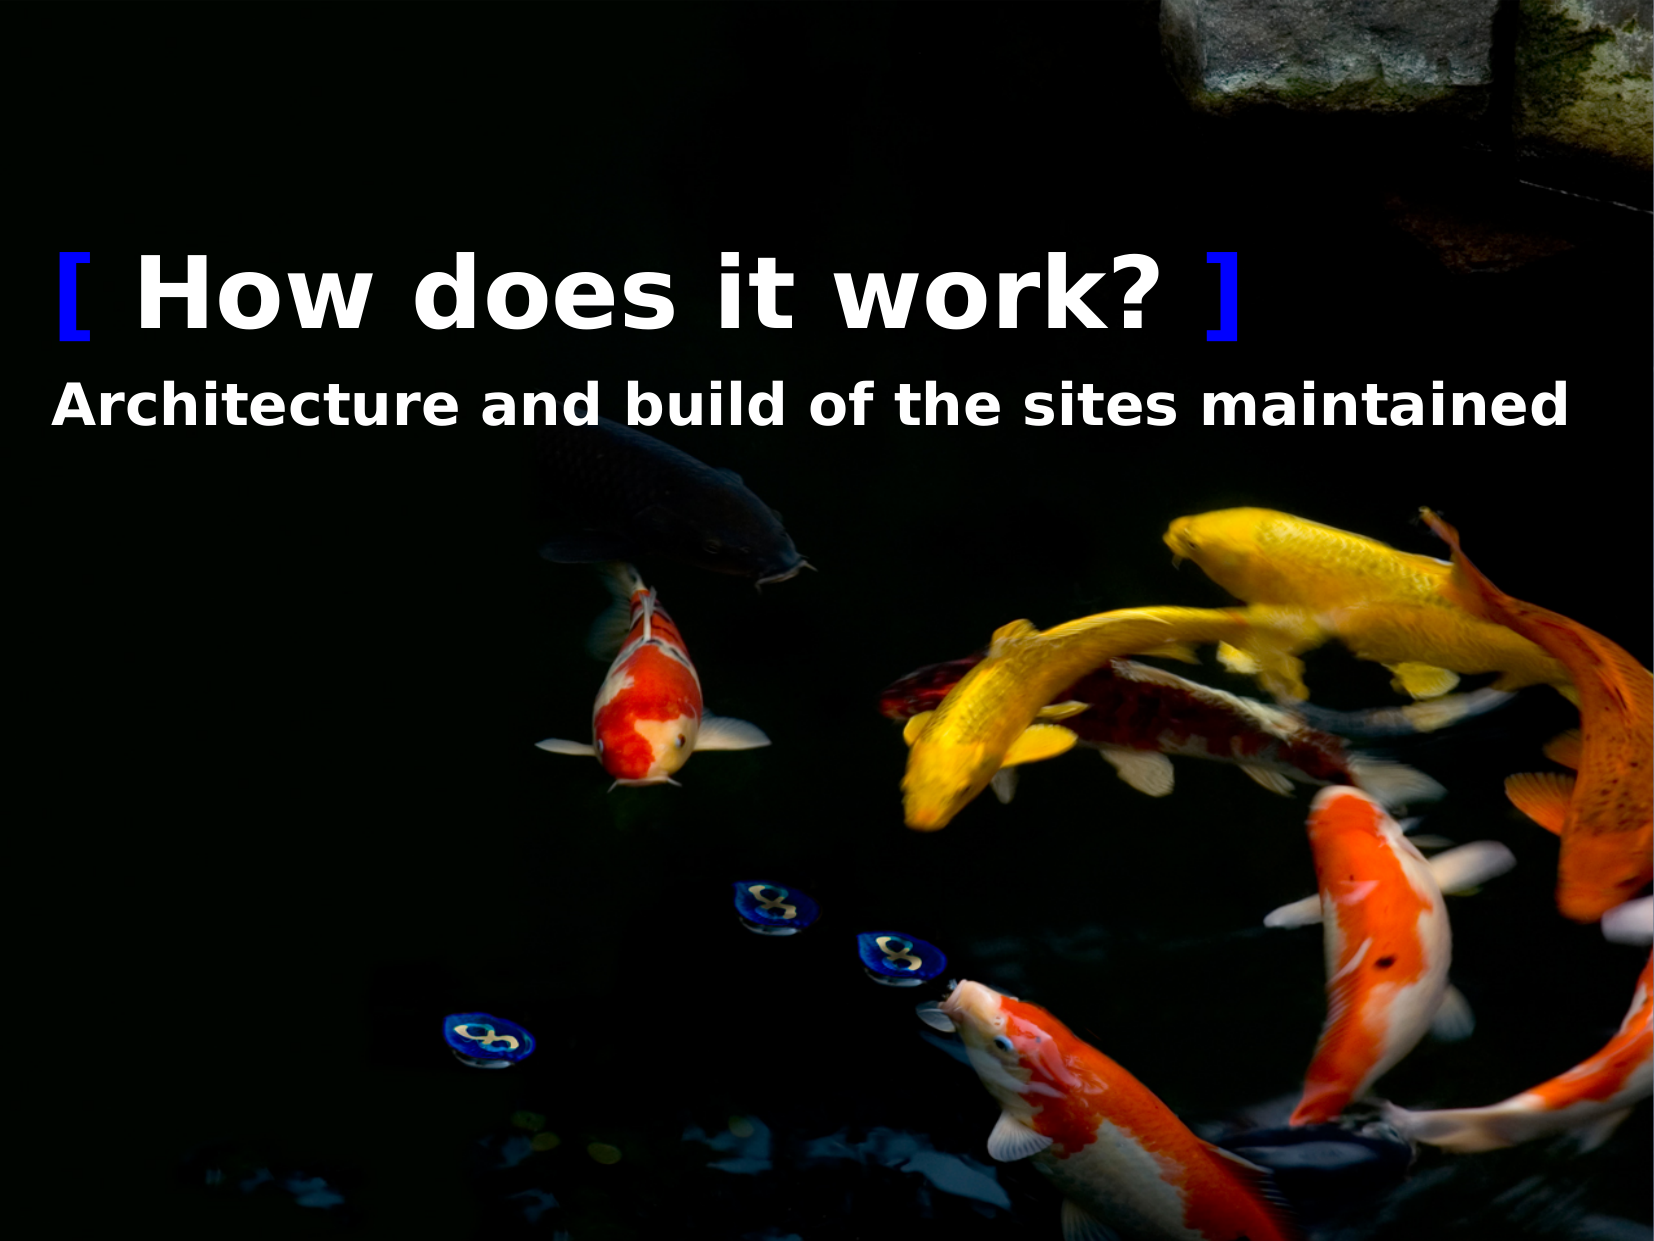

[ How does it work? ]
Architecture and build of the sites maintained